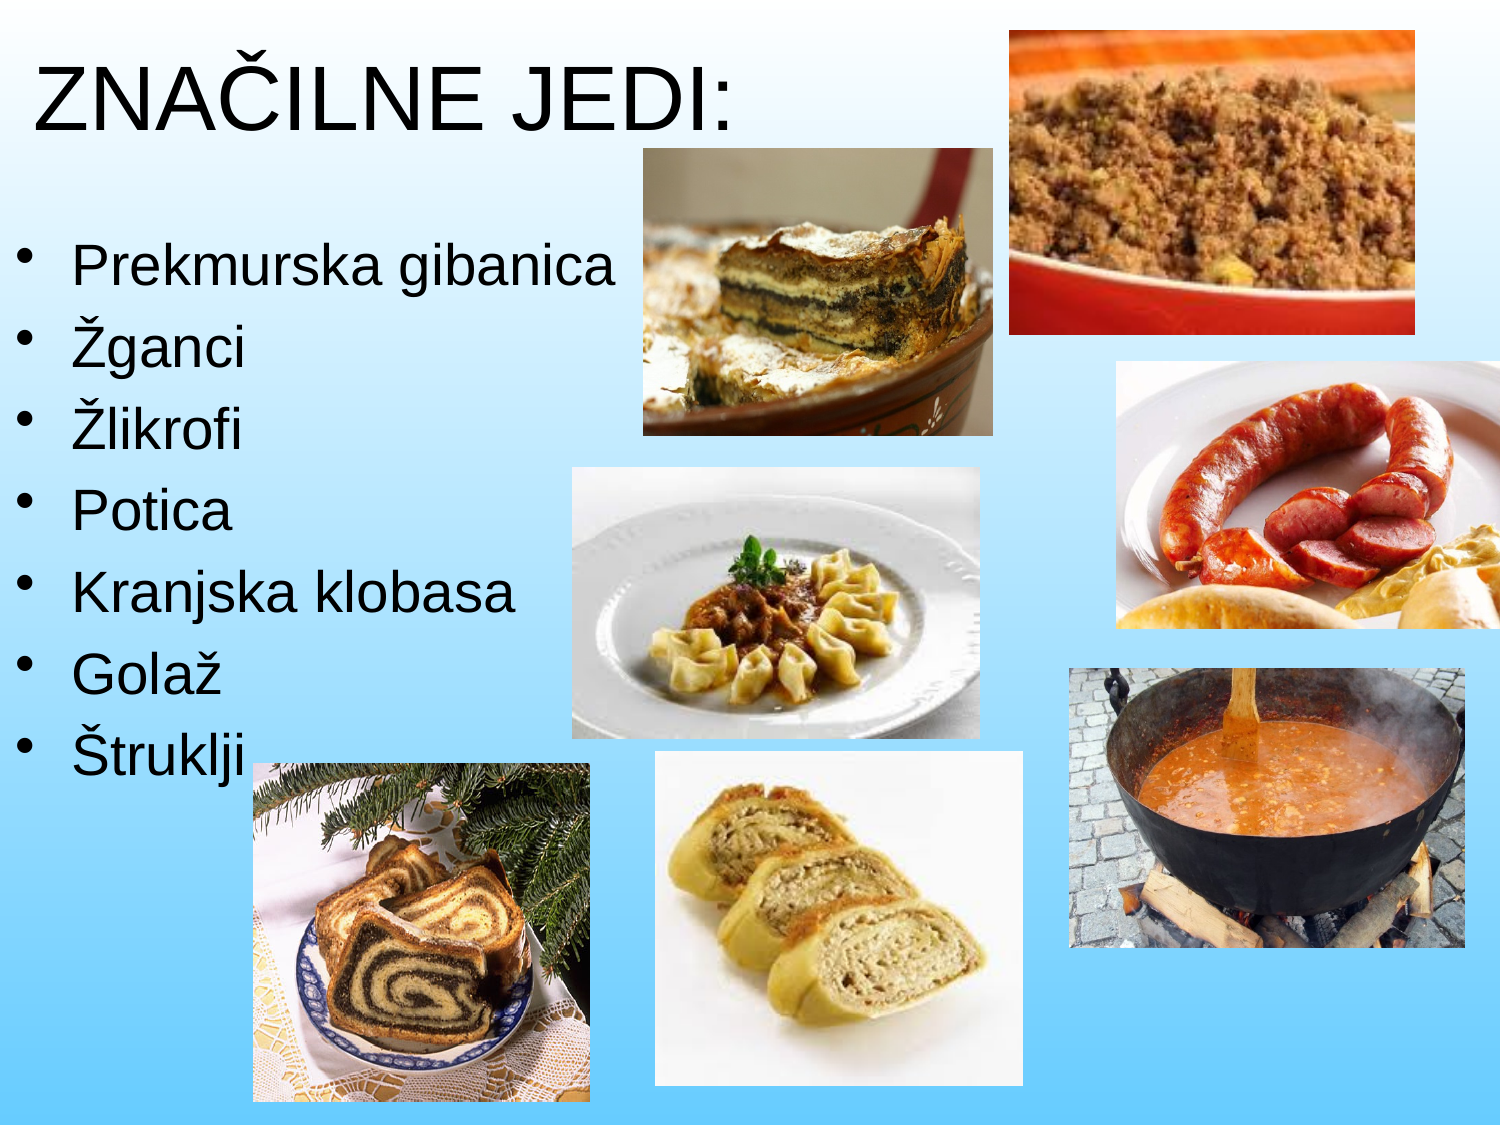

# ZNAČILNE JEDI:
Prekmurska gibanica
Žganci
Žlikrofi
Potica
Kranjska klobasa
Golaž
Štruklji